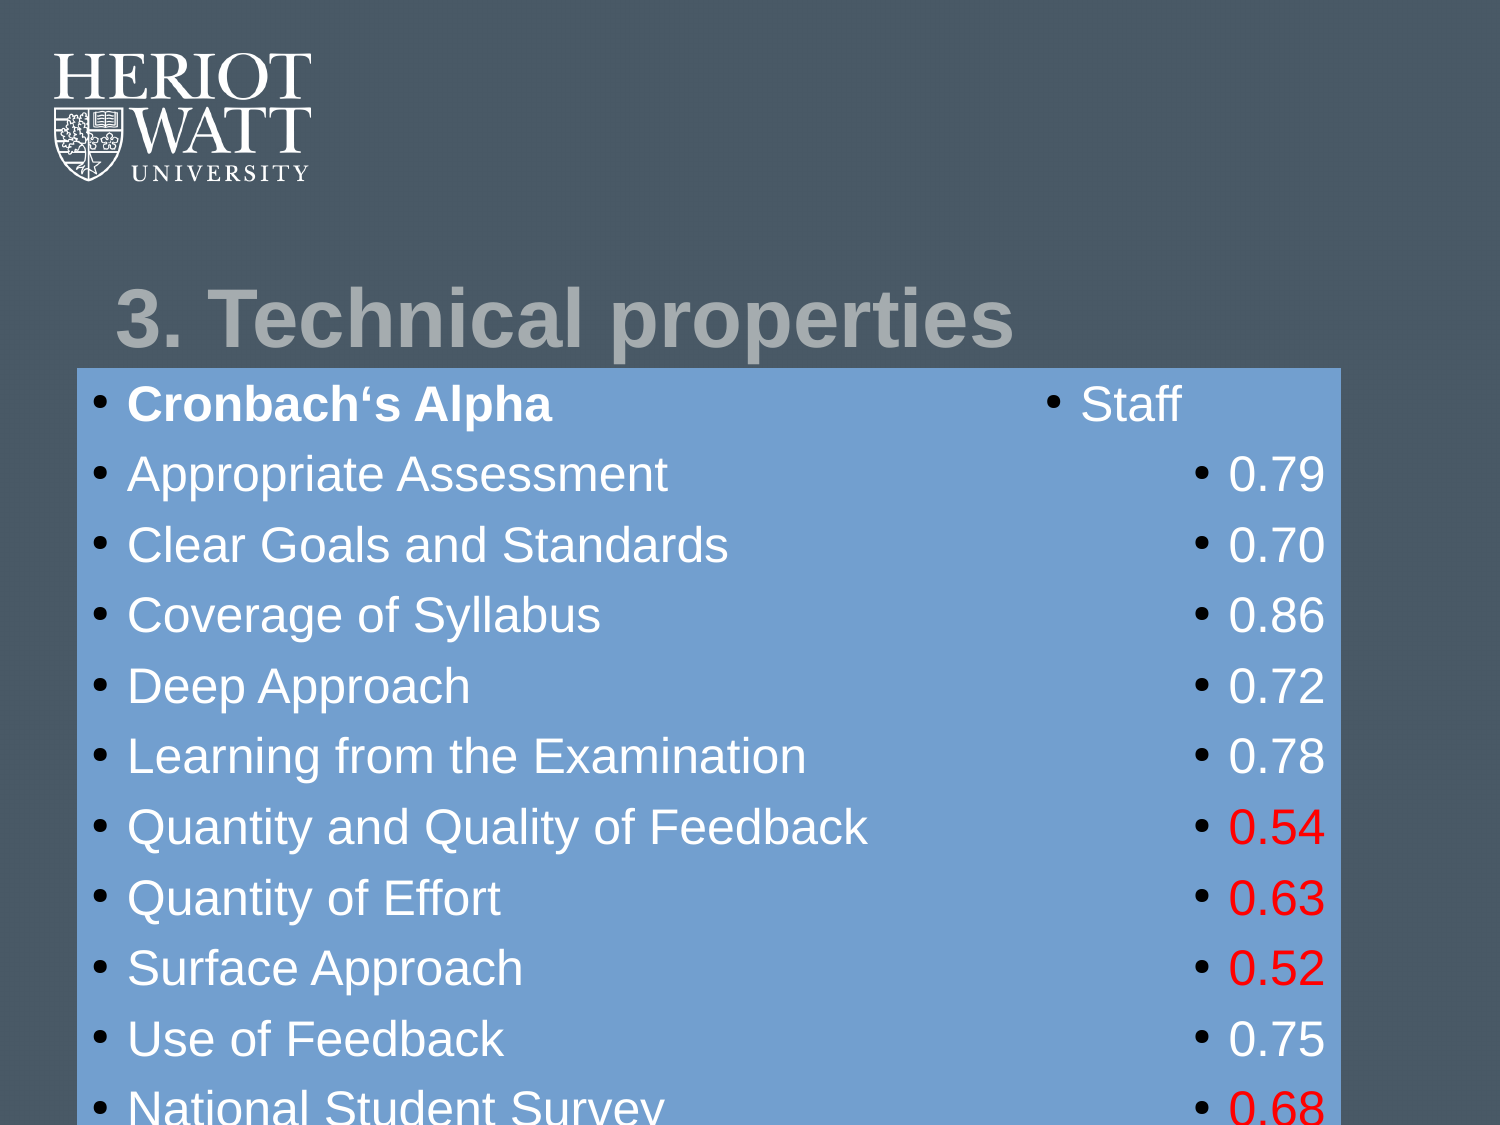

# 3. Technical properties
| Cronbach‘s Alpha | Staff |
| --- | --- |
| Appropriate Assessment | 0.79 |
| Clear Goals and Standards | 0.70 |
| Coverage of Syllabus | 0.86 |
| Deep Approach | 0.72 |
| Learning from the Examination | 0.78 |
| Quantity and Quality of Feedback | 0.54 |
| Quantity of Effort | 0.63 |
| Surface Approach | 0.52 |
| Use of Feedback | 0.75 |
| National Student Survey | 0.68 |